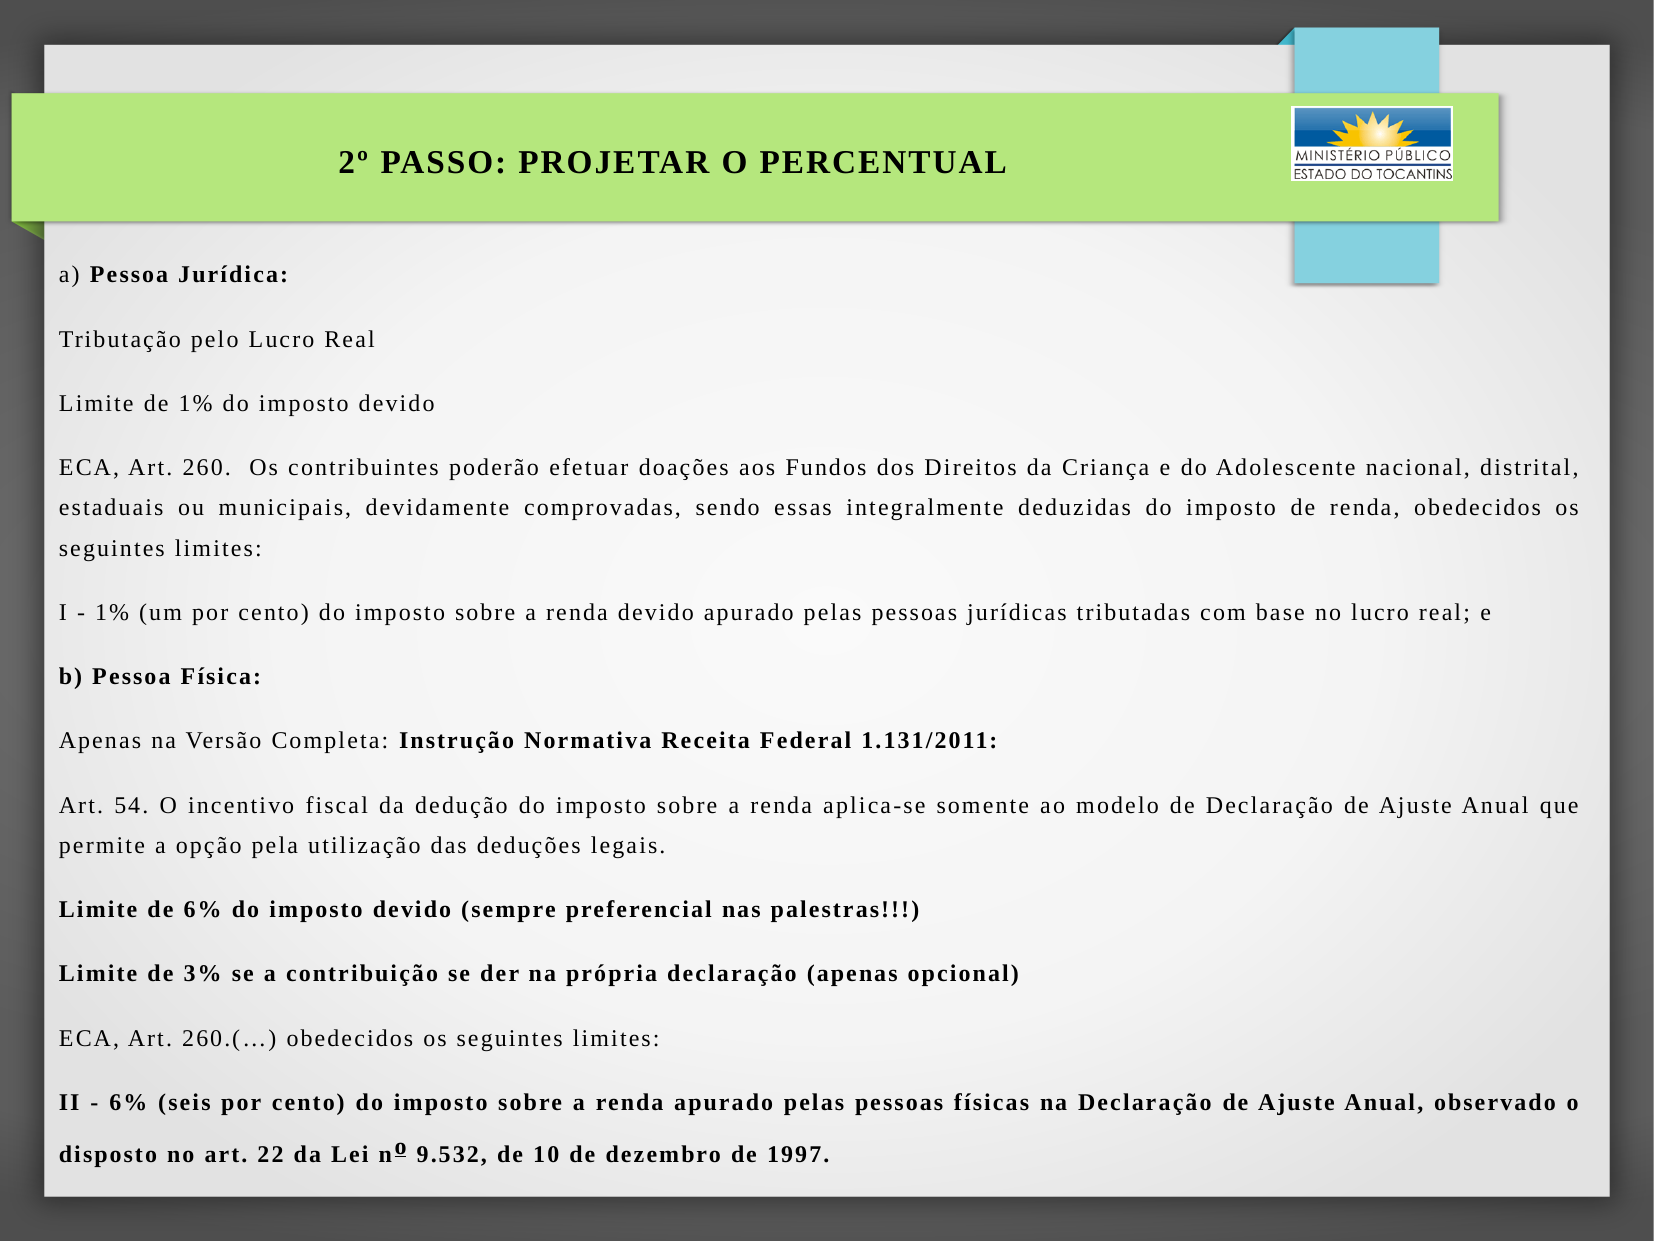

# 2º PASSO: PROJETAR O PERCENTUAL
a) Pessoa Jurídica:
Tributação pelo Lucro Real
Limite de 1% do imposto devido
ECA, Art. 260.  Os contribuintes poderão efetuar doações aos Fundos dos Direitos da Criança e do Adolescente nacional, distrital, estaduais ou municipais, devidamente comprovadas, sendo essas integralmente deduzidas do imposto de renda, obedecidos os seguintes limites:
I - 1% (um por cento) do imposto sobre a renda devido apurado pelas pessoas jurídicas tributadas com base no lucro real; e
b) Pessoa Física:
Apenas na Versão Completa: Instrução Normativa Receita Federal 1.131/2011:
Art. 54. O incentivo fiscal da dedução do imposto sobre a renda aplica-se somente ao modelo de Declaração de Ajuste Anual que permite a opção pela utilização das deduções legais.
Limite de 6% do imposto devido (sempre preferencial nas palestras!!!)
Limite de 3% se a contribuição se der na própria declaração (apenas opcional)
ECA, Art. 260.(…) obedecidos os seguintes limites:
II - 6% (seis por cento) do imposto sobre a renda apurado pelas pessoas físicas na Declaração de Ajuste Anual, observado o disposto no art. 22 da Lei no 9.532, de 10 de dezembro de 1997.